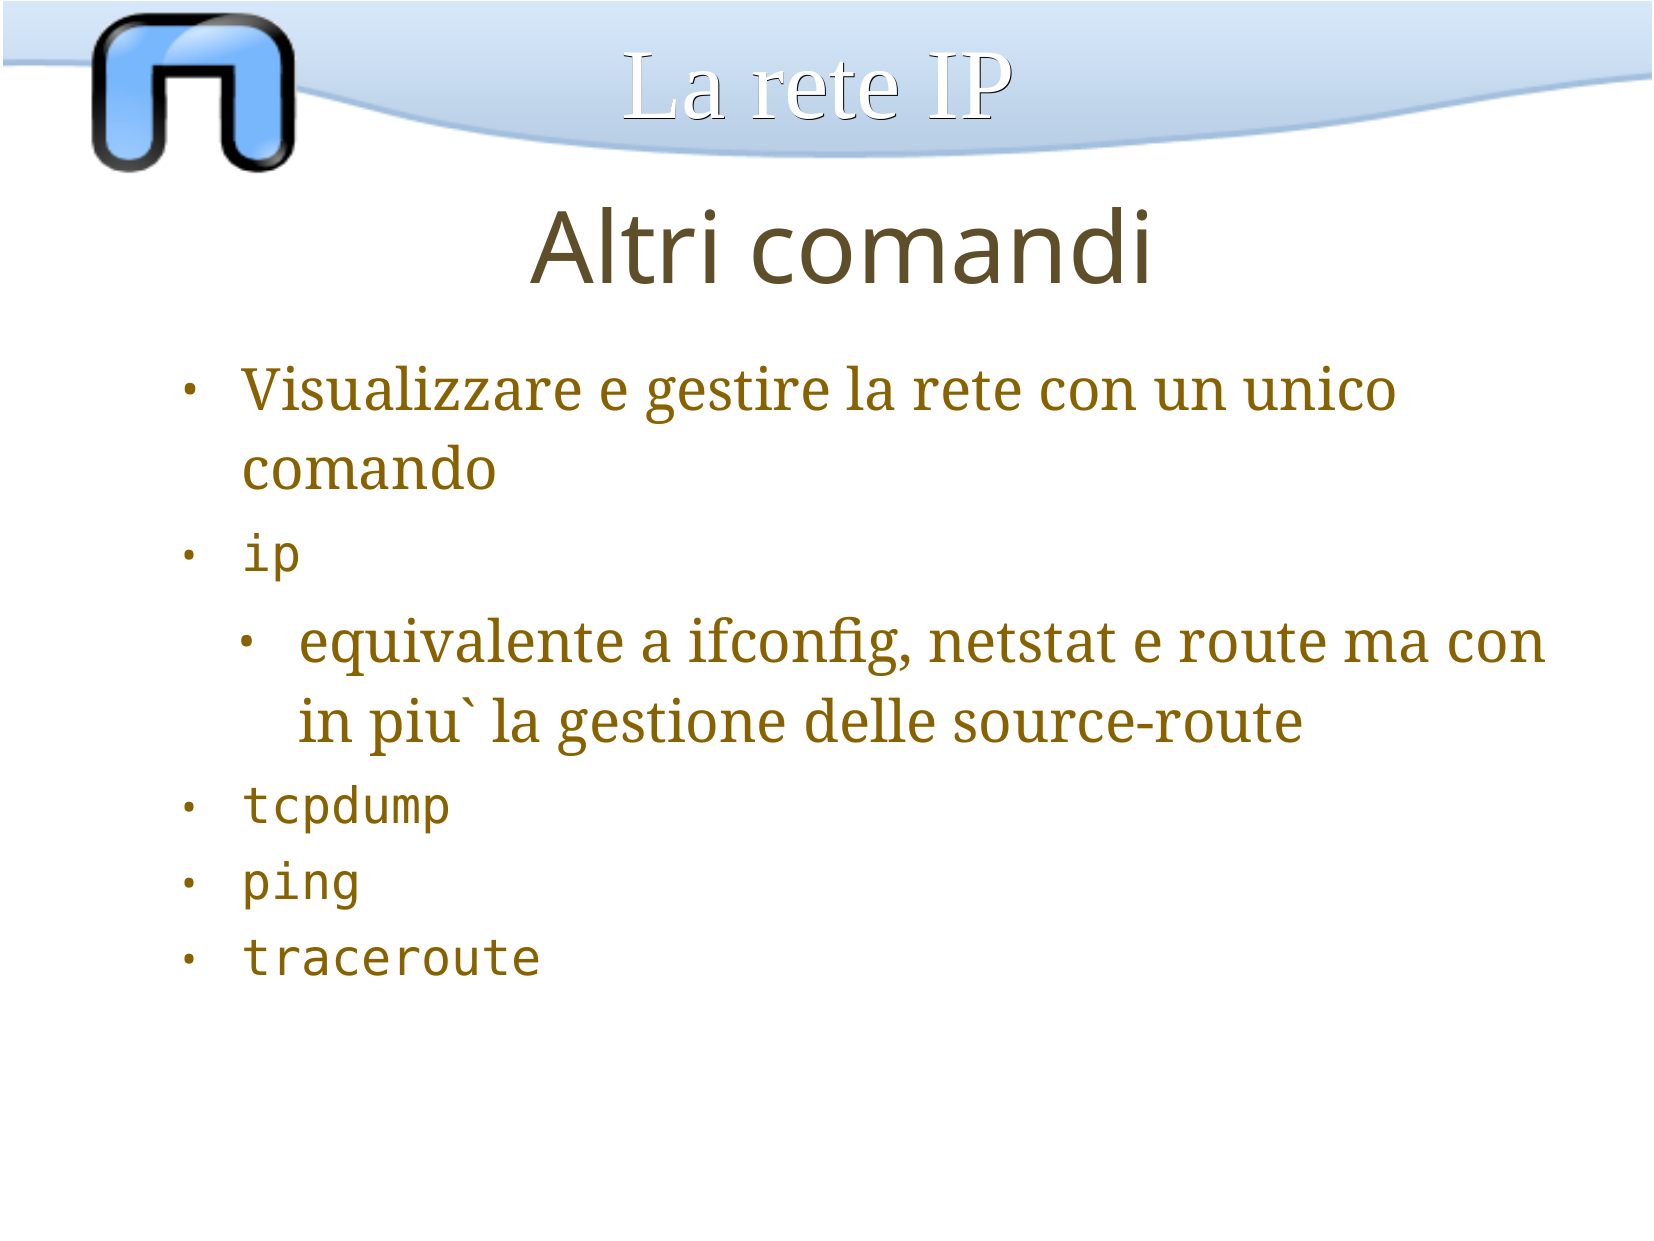

La rete IP
Altri comandi
# Visualizzare e gestire la rete con un unico comando
ip
equivalente a ifconfig, netstat e route ma con in piu` la gestione delle source-route
tcpdump
ping
traceroute